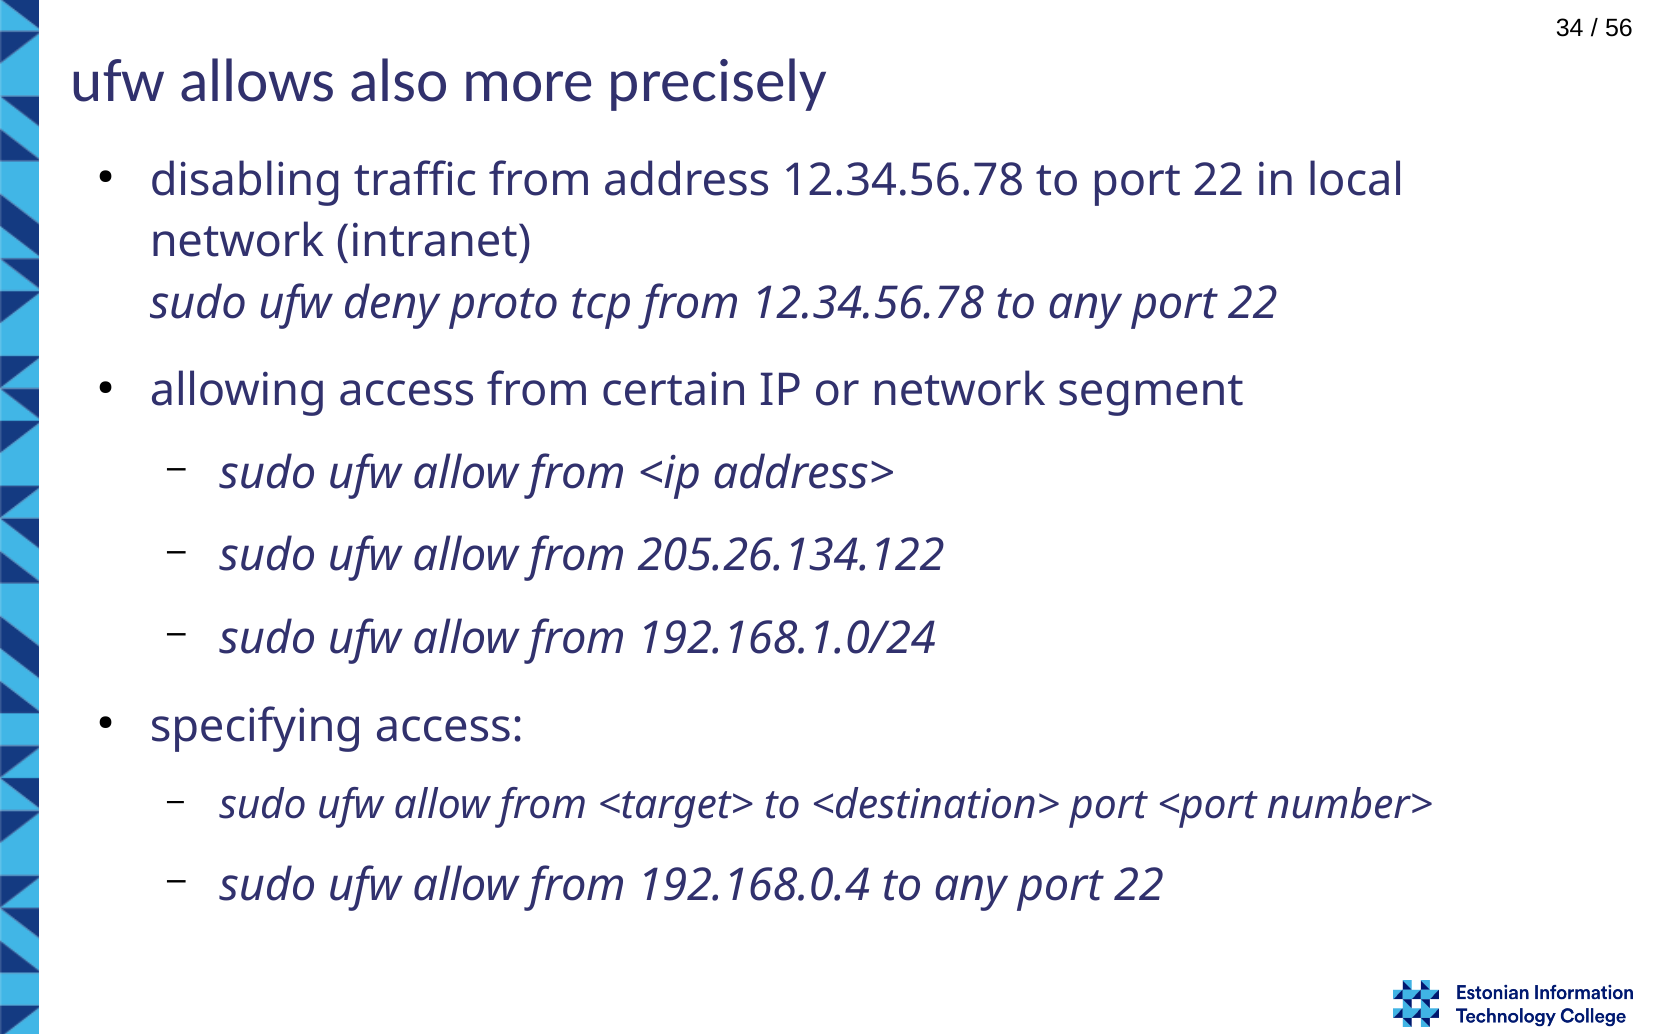

# ufw allows also more precisely
disabling traffic from address 12.34.56.78 to port 22 in local network (intranet)
sudo ufw deny proto tcp from 12.34.56.78 to any port 22
allowing access from certain IP or network segment
sudo ufw allow from <ip address>
sudo ufw allow from 205.26.134.122
sudo ufw allow from 192.168.1.0/24
specifying access:
sudo ufw allow from <target> to <destination> port <port number>
sudo ufw allow from 192.168.0.4 to any port 22